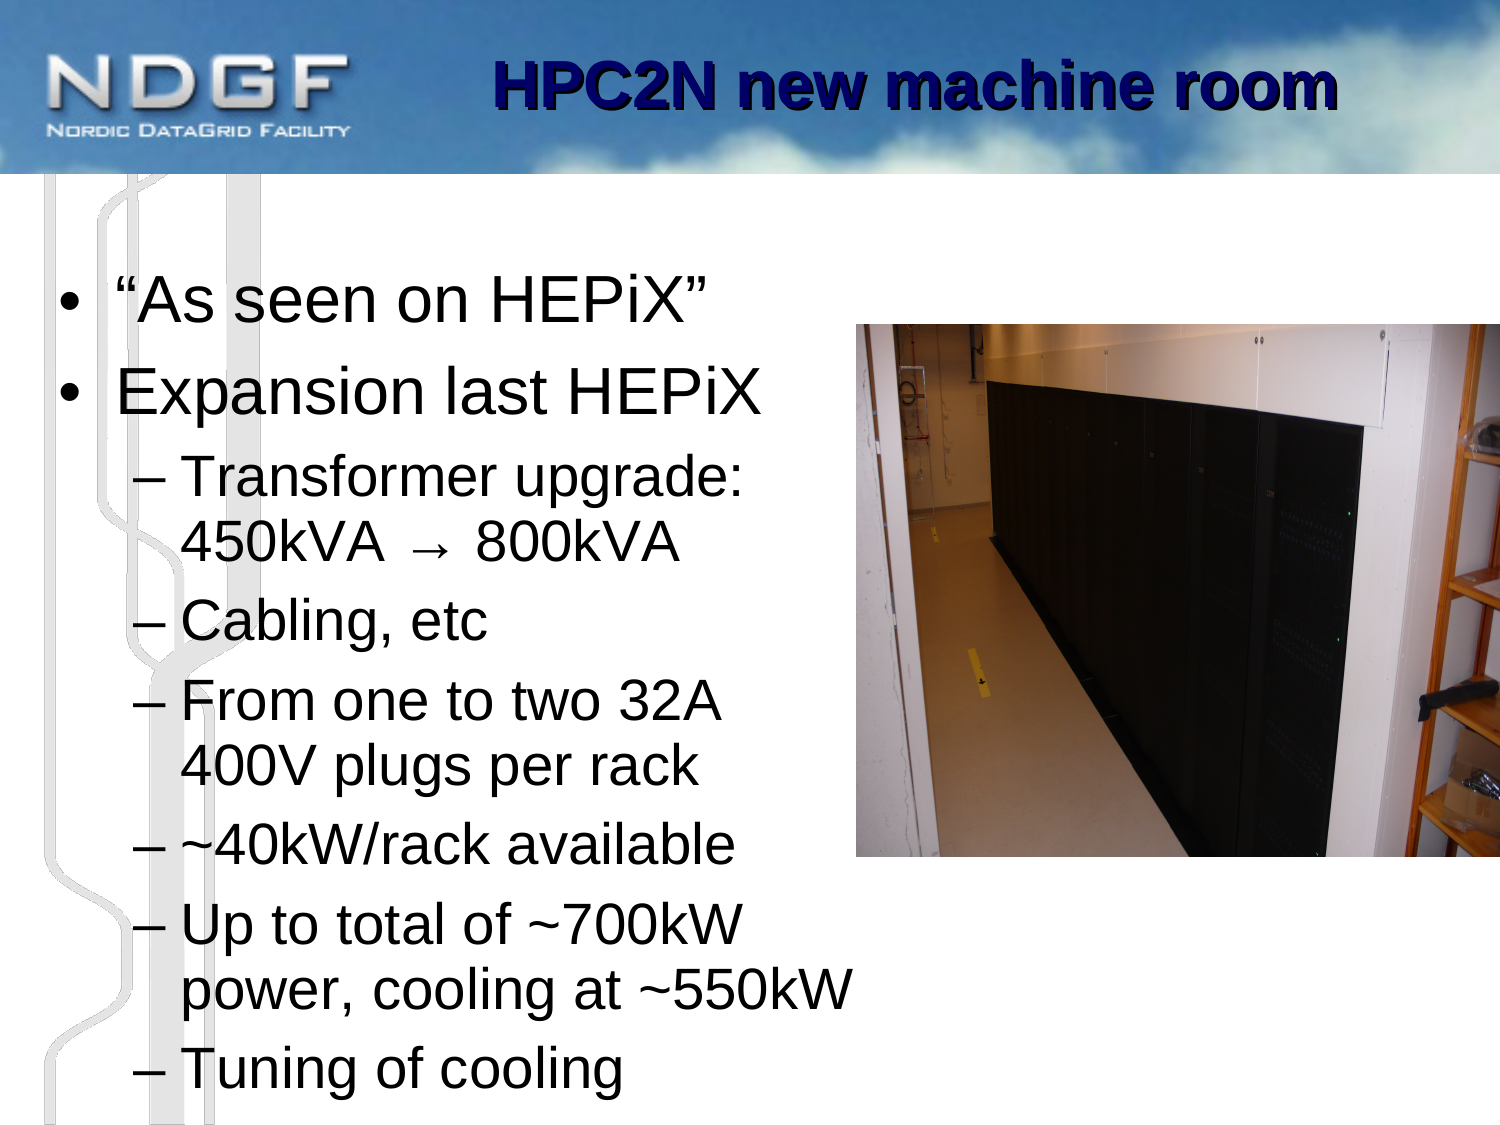

# HPC2N new machine room
“As seen on HEPiX”
Expansion last HEPiX
Transformer upgrade: 450kVA → 800kVA
Cabling, etc
From one to two 32A 400V plugs per rack
~40kW/rack available
Up to total of ~700kW power, cooling at ~550kW
Tuning of cooling